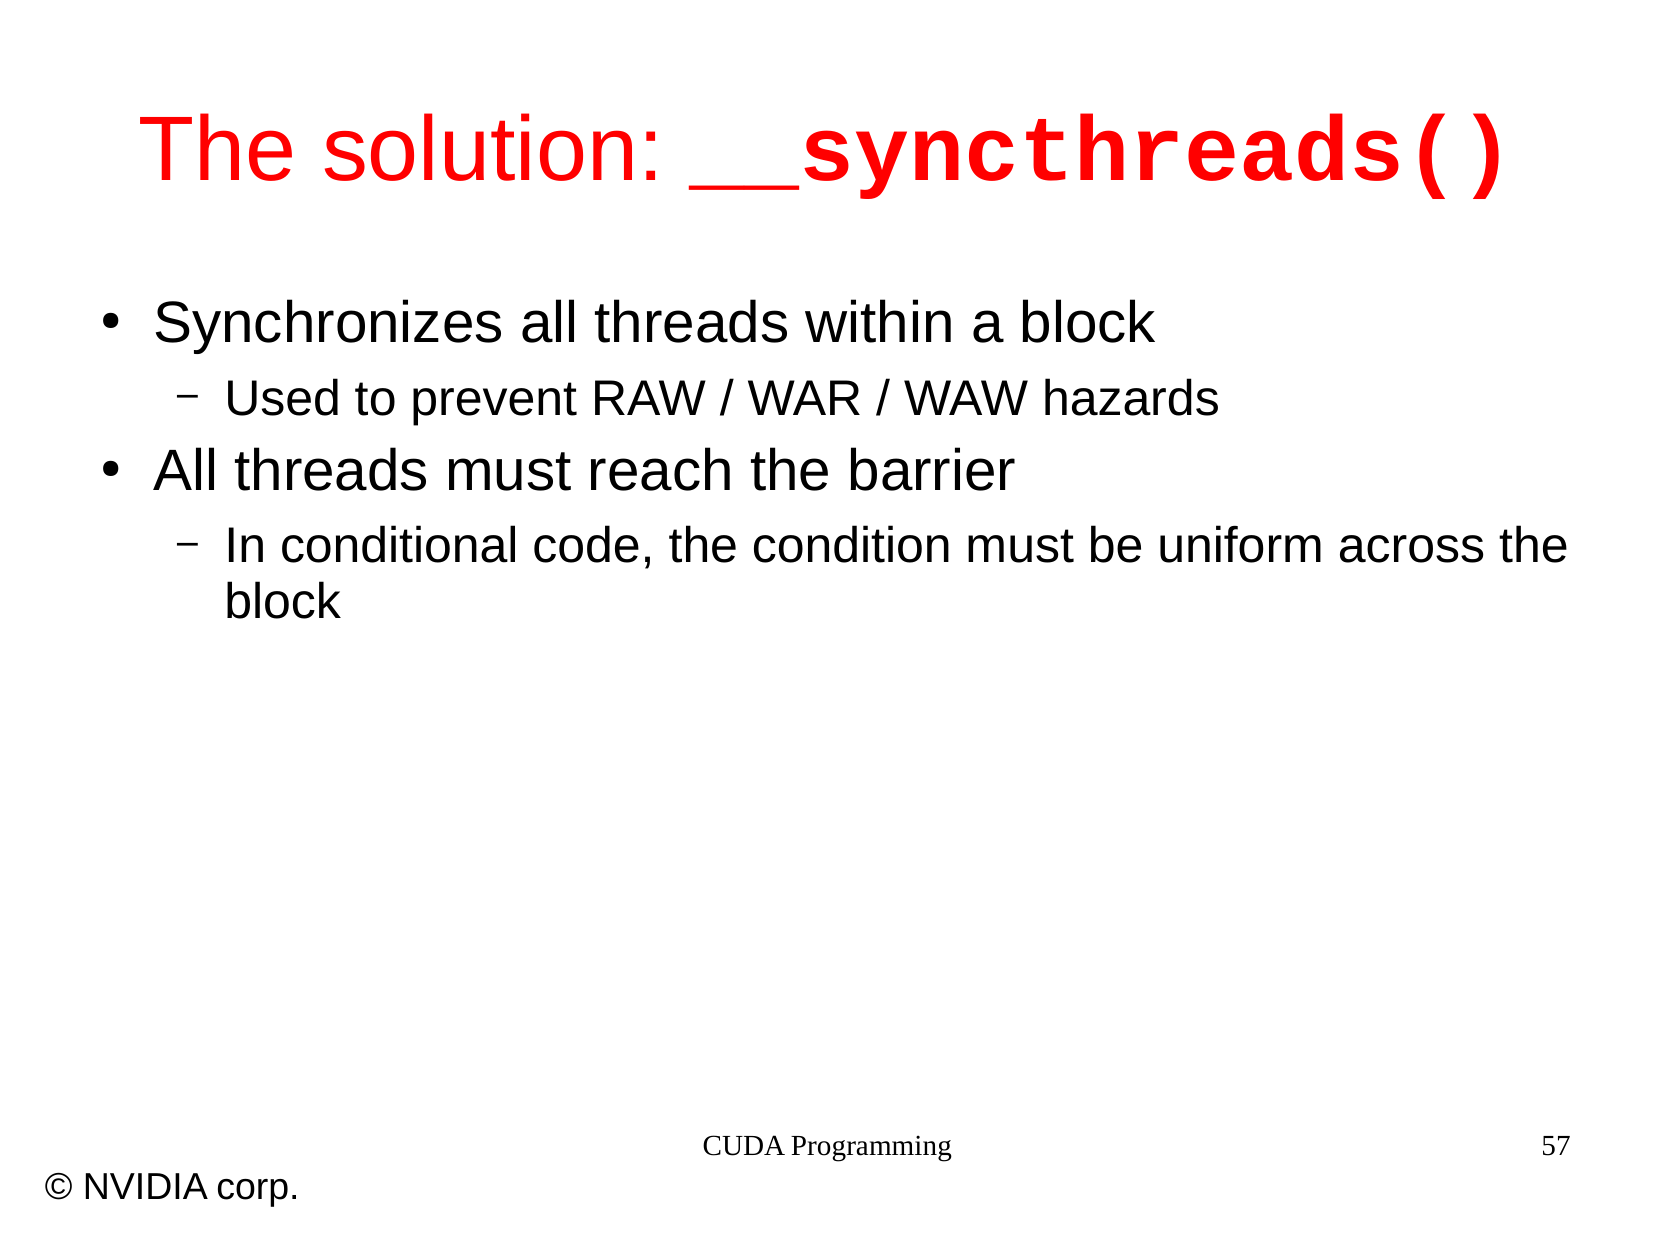

# The solution: __syncthreads()
Synchronizes all threads within a block
Used to prevent RAW / WAR / WAW hazards
All threads must reach the barrier
In conditional code, the condition must be uniform across the block
CUDA Programming
57
© NVIDIA corp.